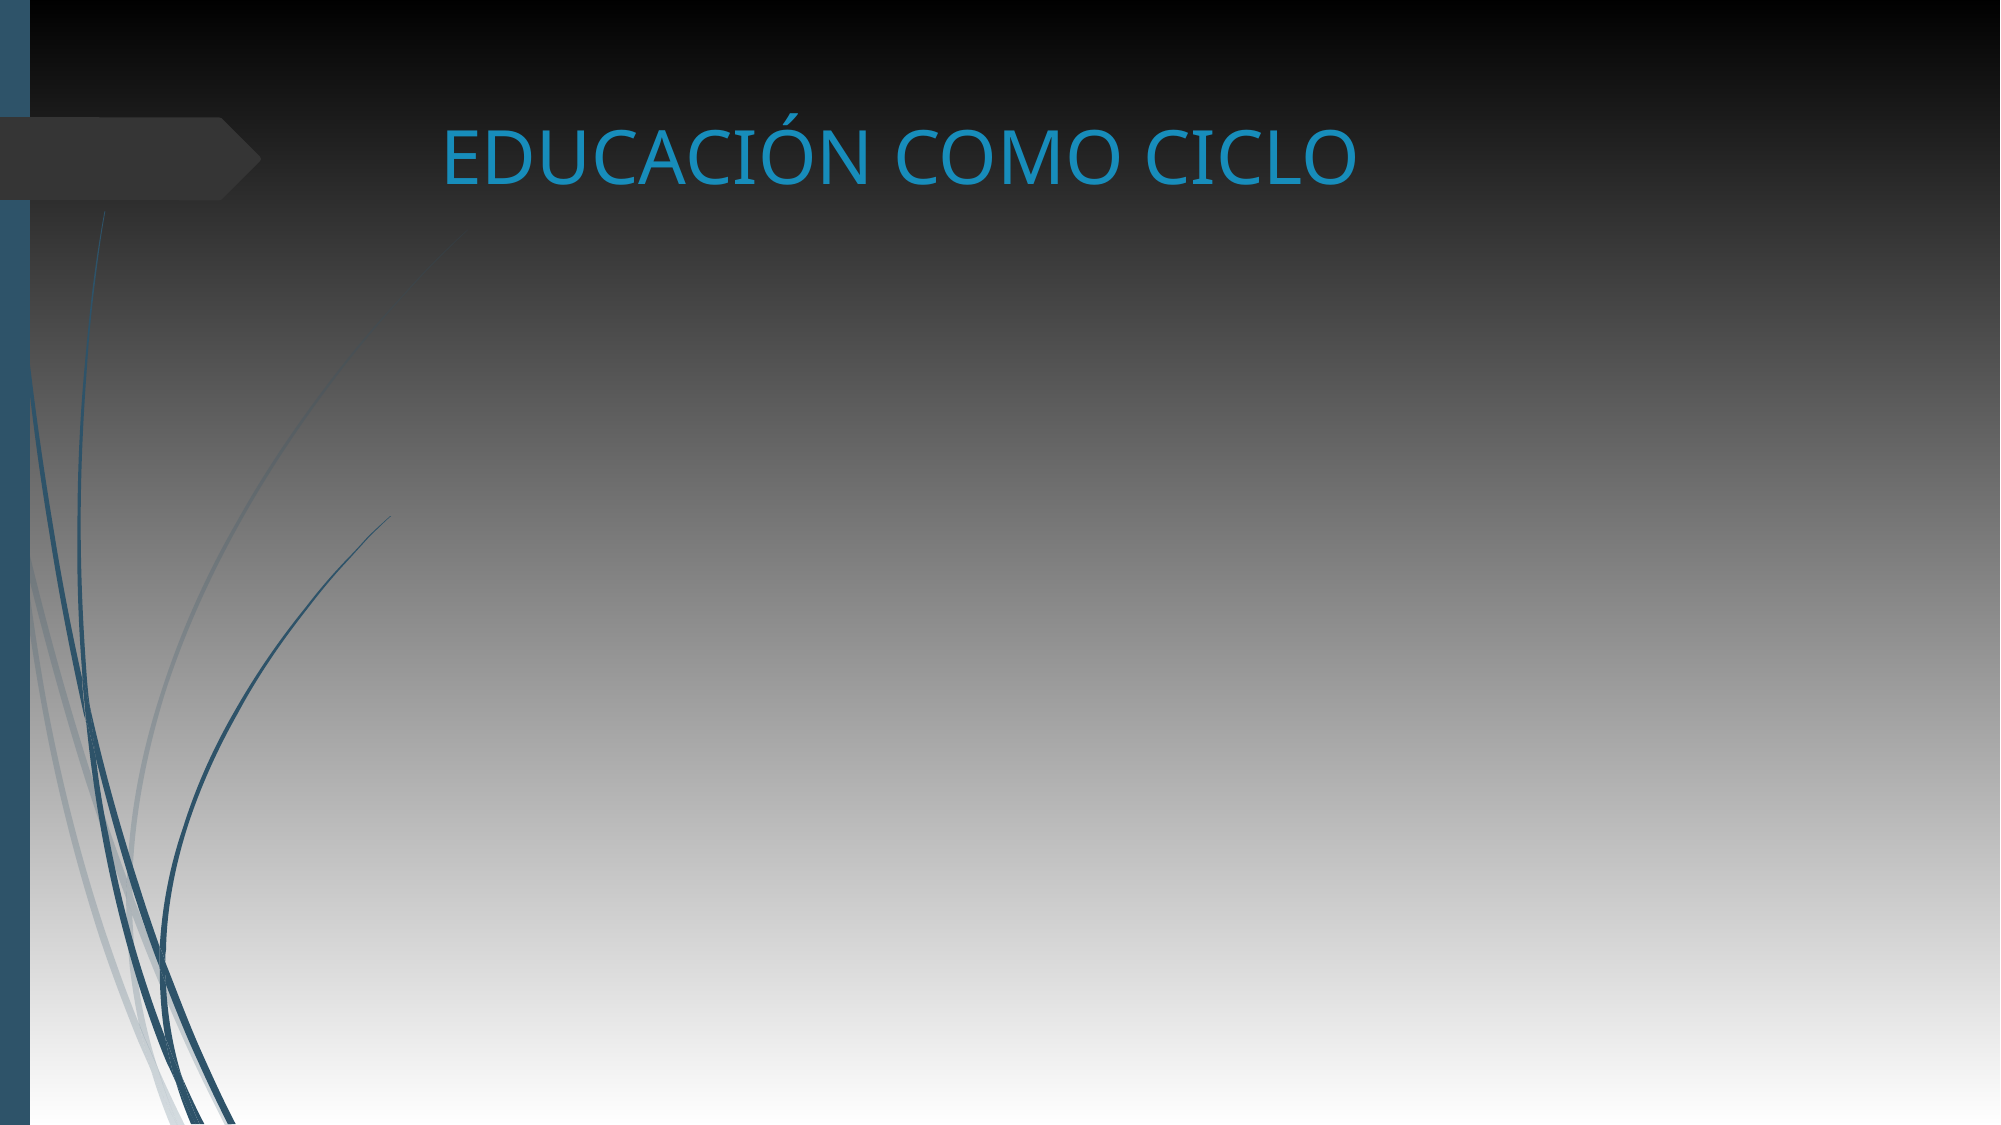

# EDUCACIÓN COMO CICLO
PUESTA EN MARCHA
PLANIFICACIÓN
EVALUACIÓN
PROPUESTA DE MEJORA